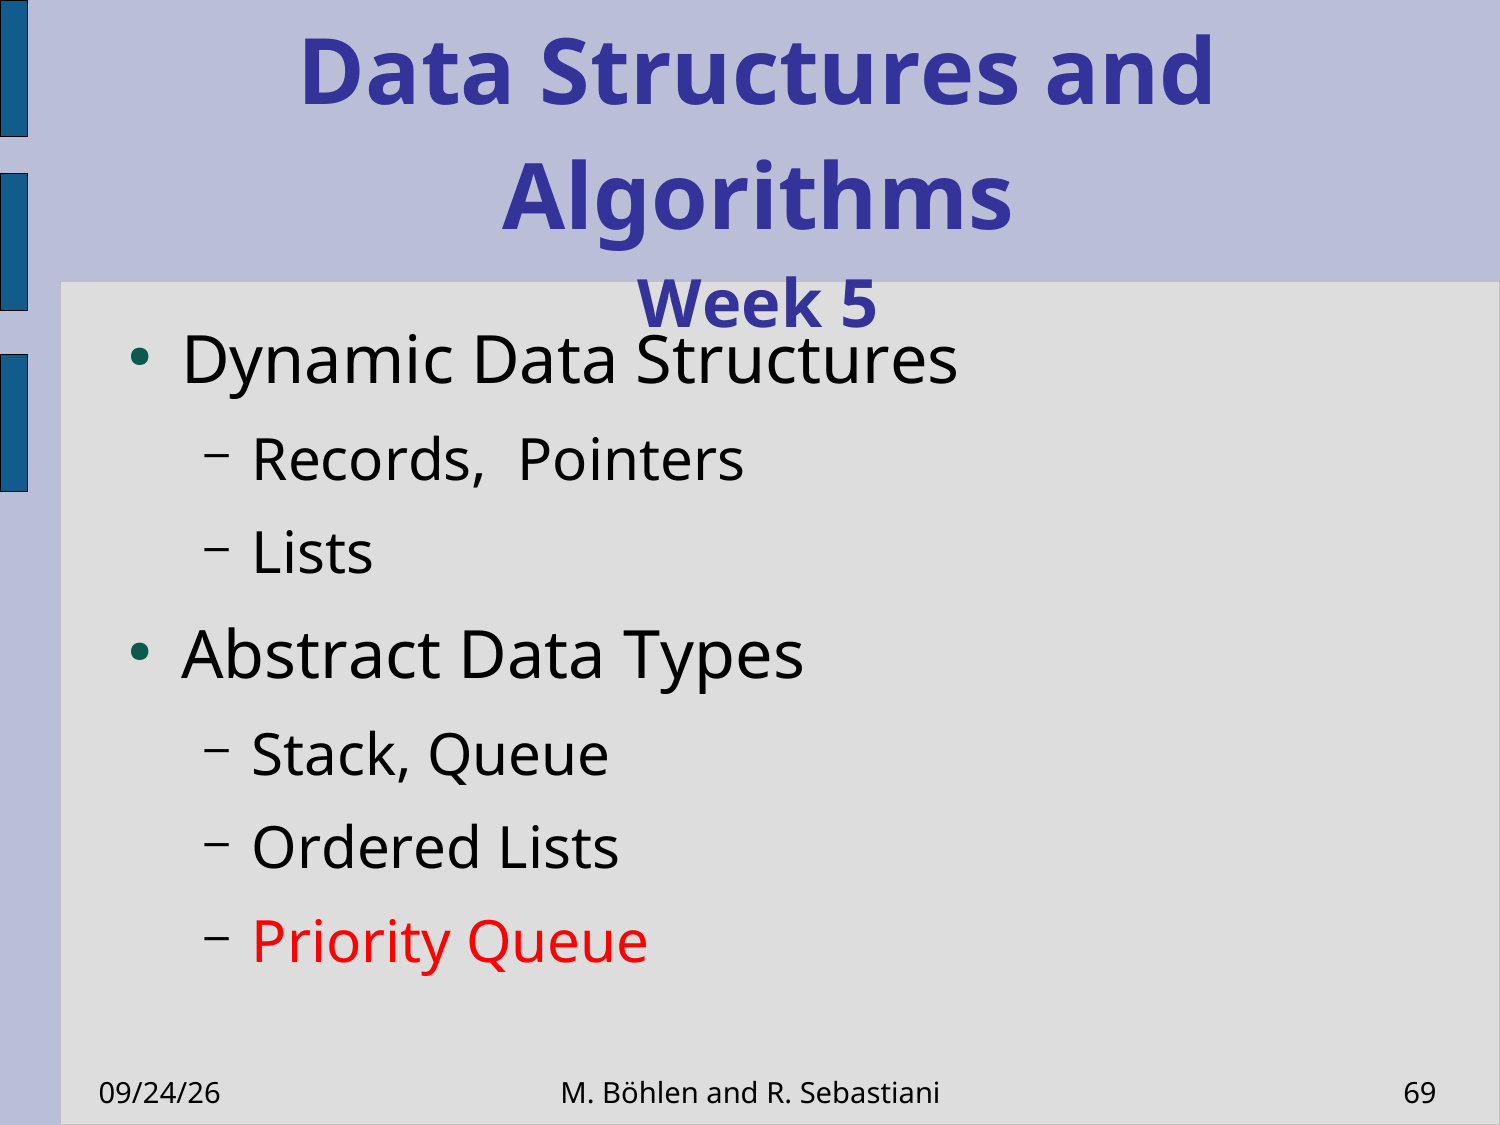

# Data Structures and Algorithms Week 5
Dynamic Data Structures
Records, Pointers
Lists
Abstract Data Types
Stack, Queue
Ordered Lists
Priority Queue
M. Böhlen and R. Sebastiani
69